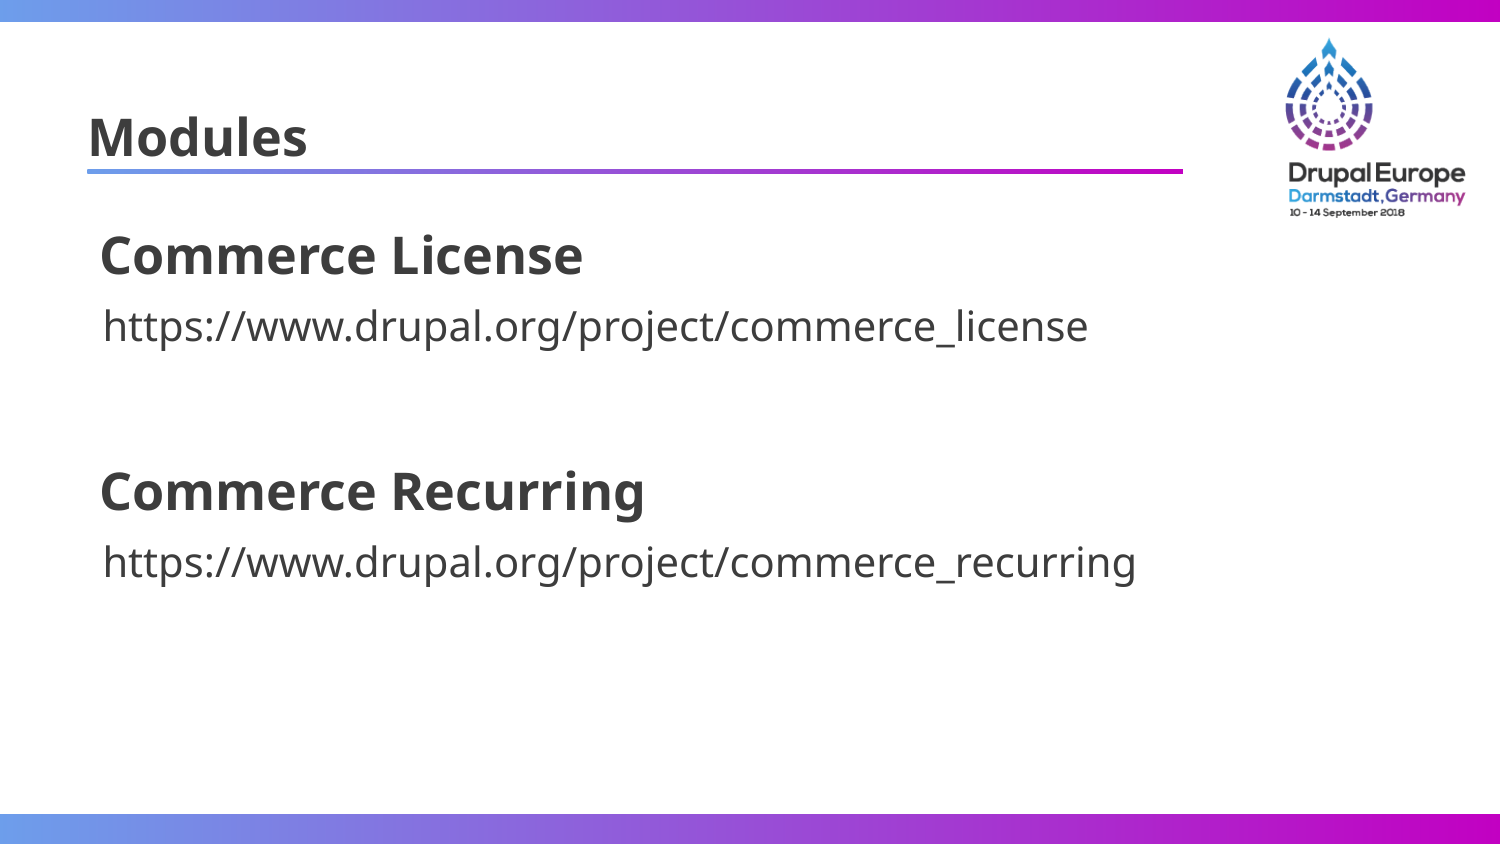

Modules
Commerce License
https://www.drupal.org/project/commerce_license
Commerce Recurring
https://www.drupal.org/project/commerce_recurring